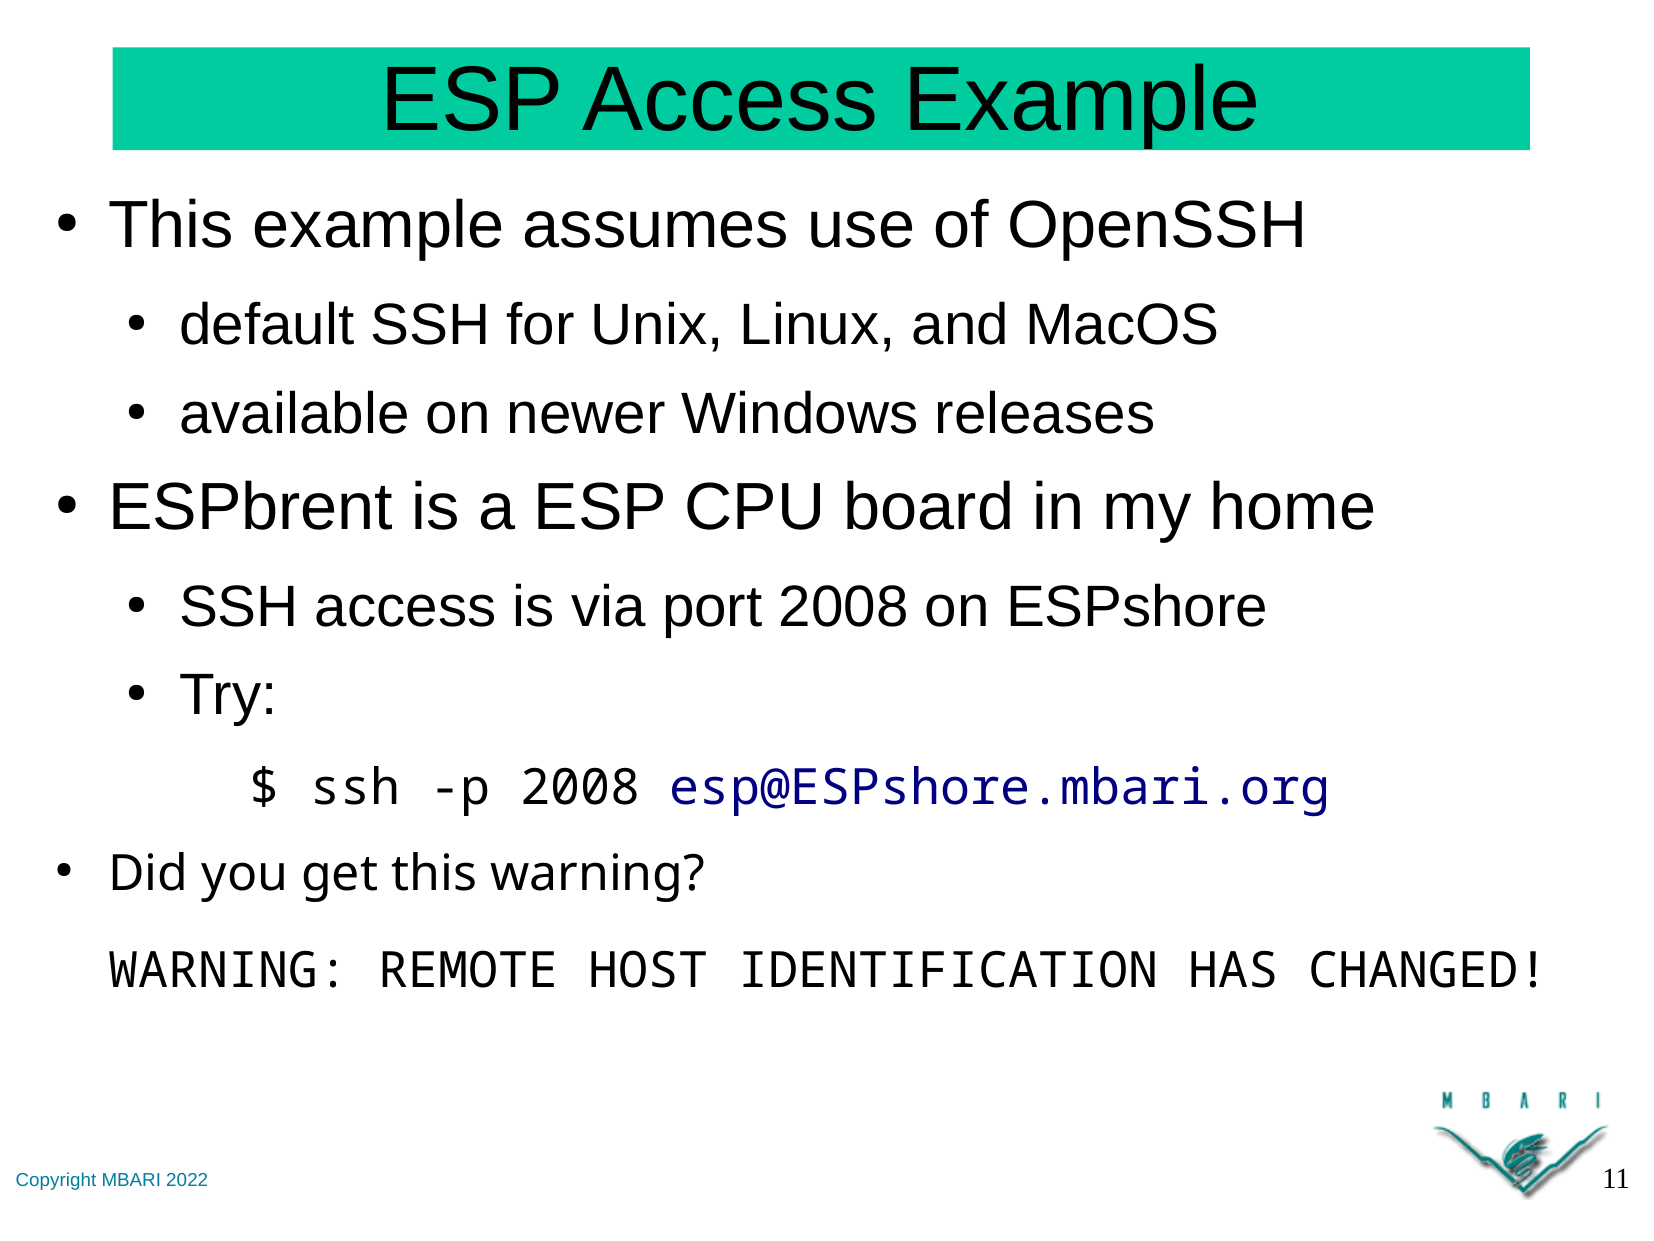

# ESP Access Example
This example assumes use of OpenSSH
default SSH for Unix, Linux, and MacOS
available on newer Windows releases
ESPbrent is a ESP CPU board in my home
SSH access is via port 2008 on ESPshore
Try:
$ ssh -p 2008 esp@ESPshore.mbari.org
Did you get this warning?
WARNING: REMOTE HOST IDENTIFICATION HAS CHANGED!